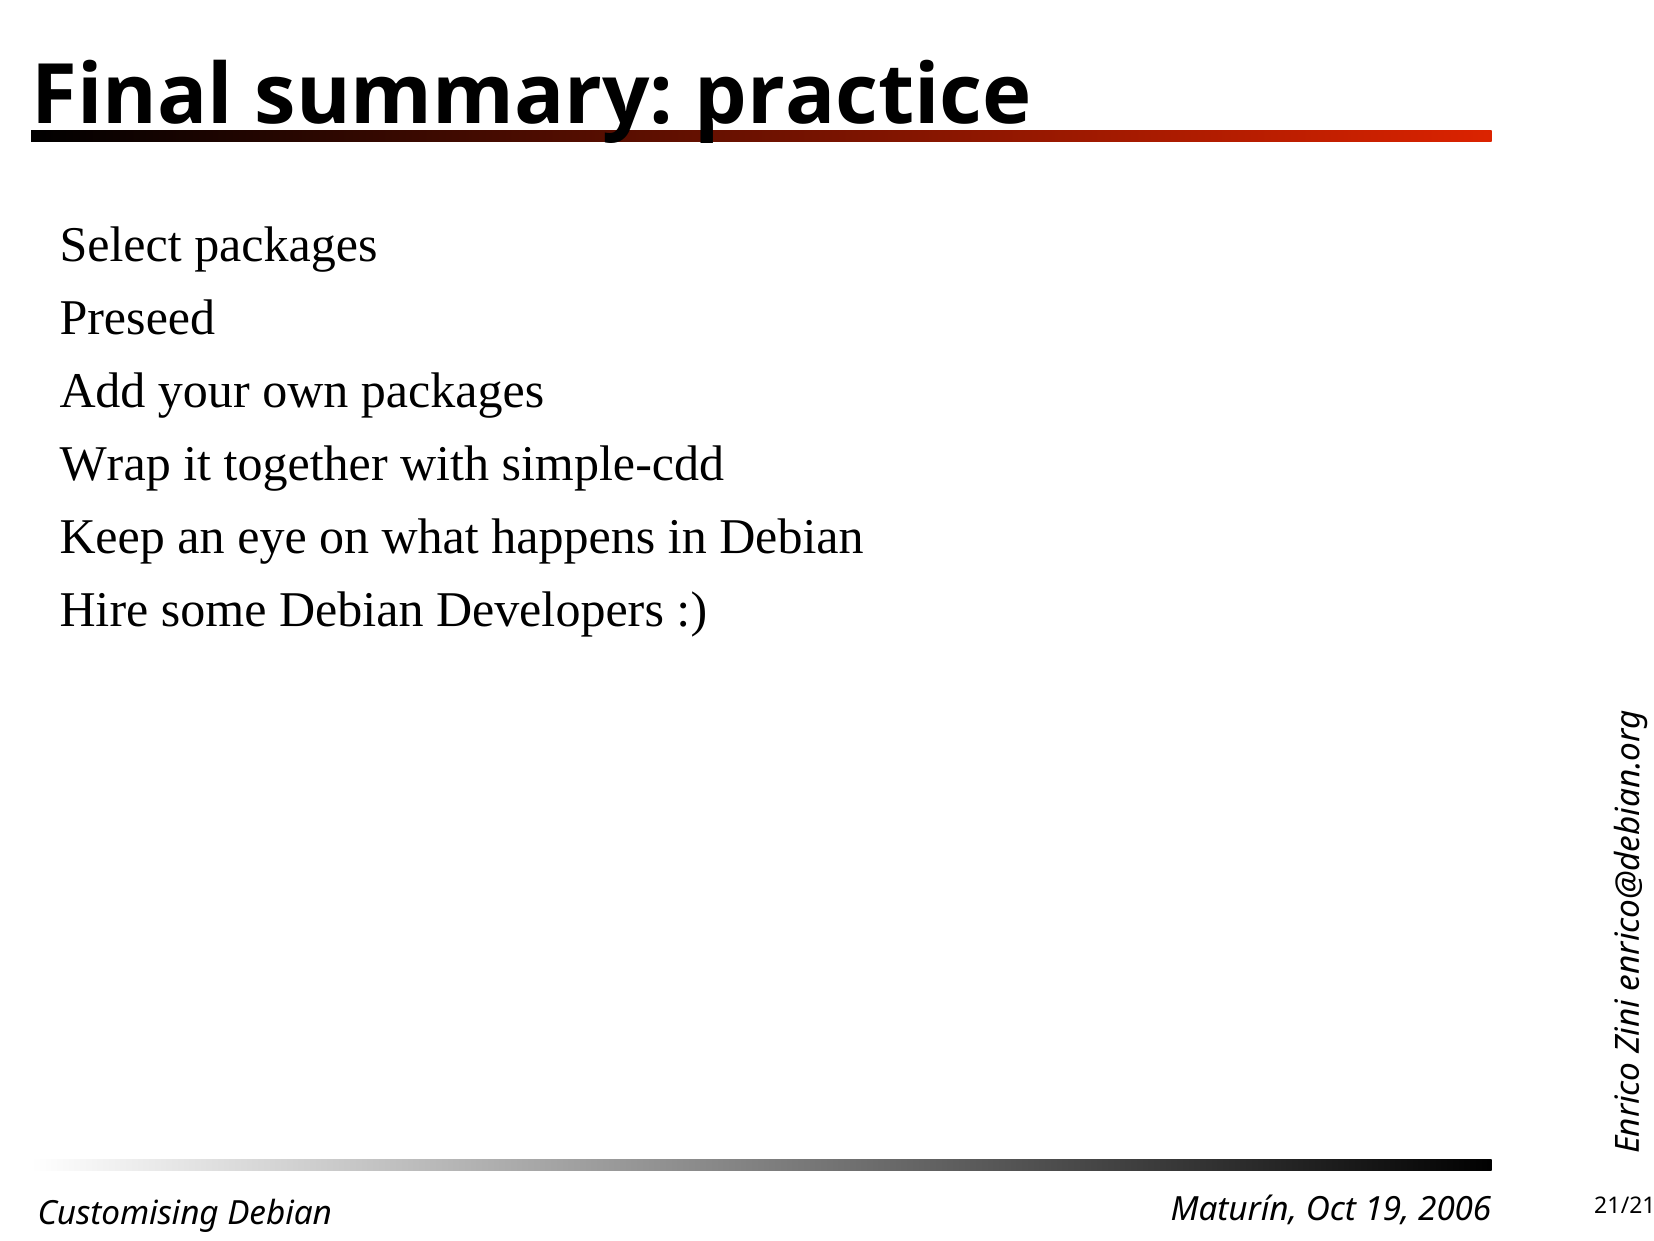

Final summary: practice
Select packages
Preseed
Add your own packages
Wrap it together with simple-cdd
Keep an eye on what happens in Debian
Hire some Debian Developers :)